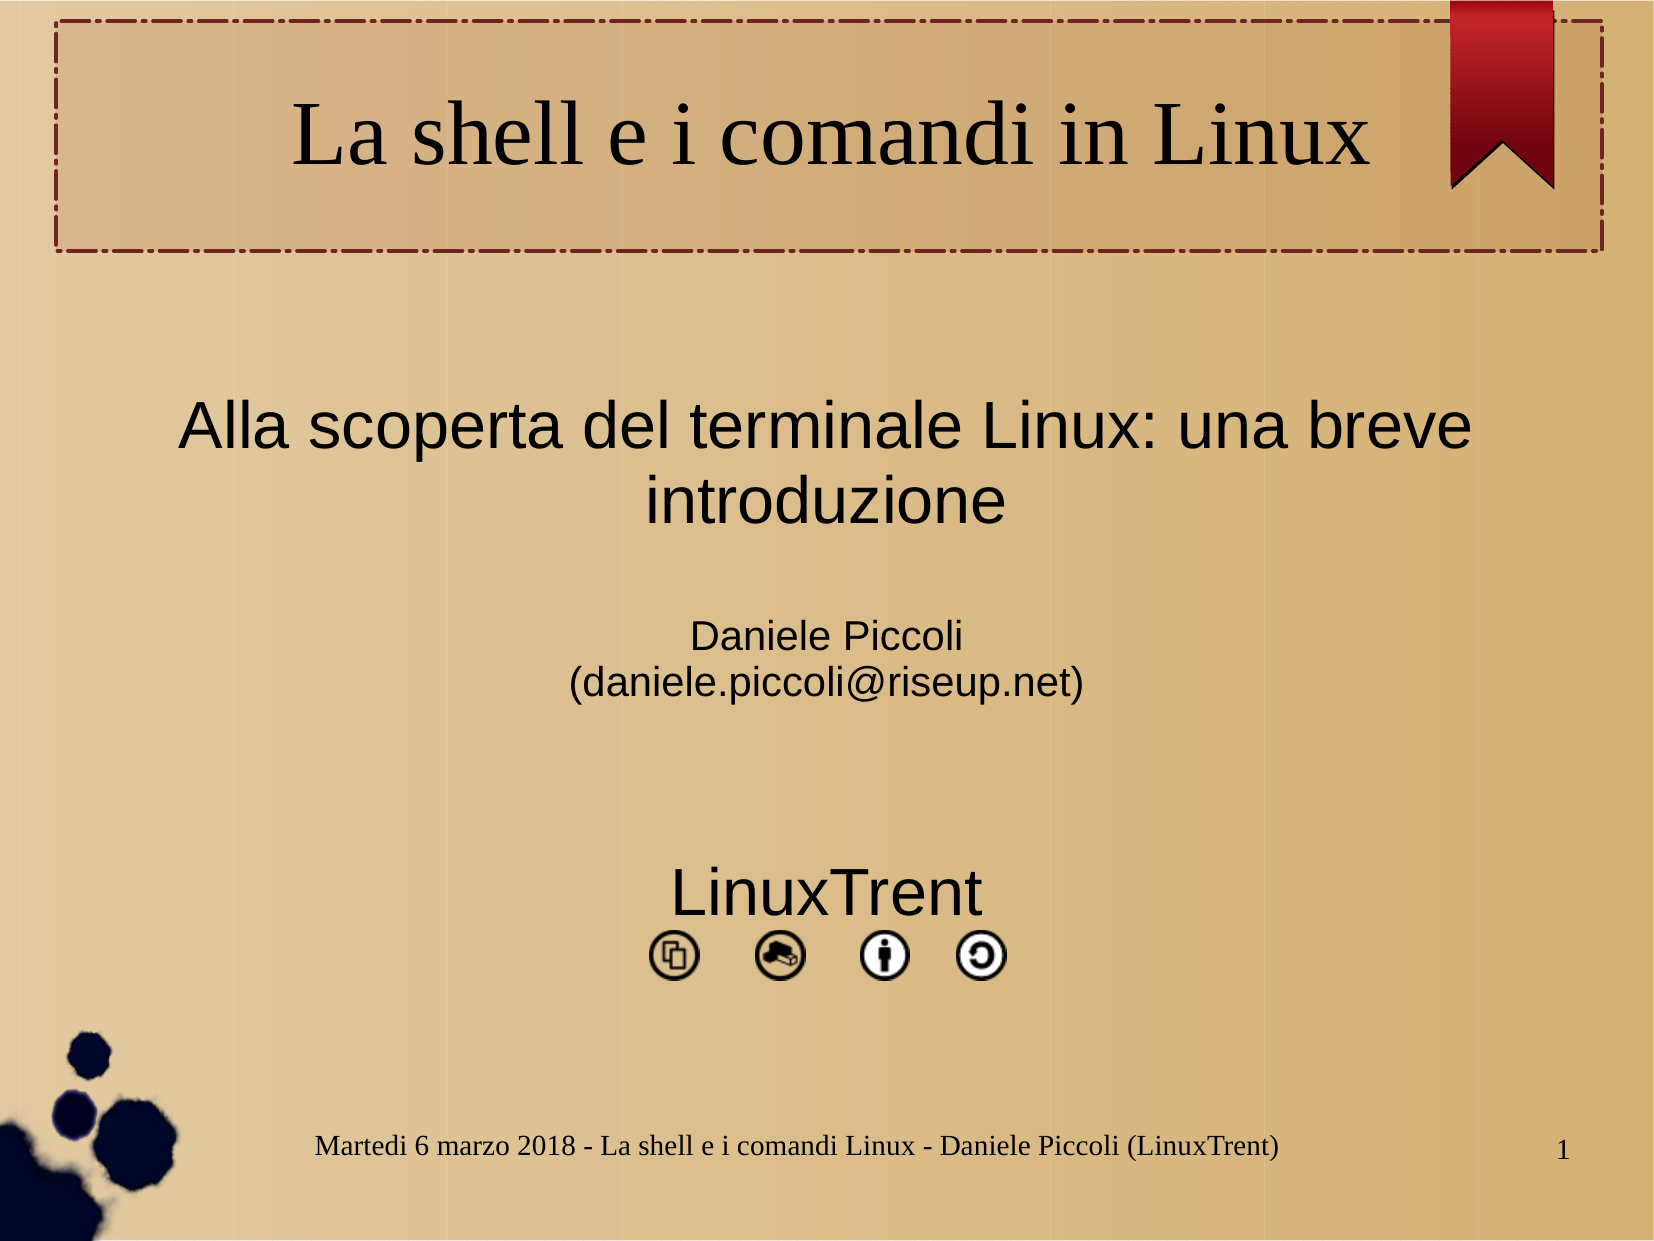

# La shell e i comandi in Linux
Alla scoperta del terminale Linux: una breve introduzione
Daniele Piccoli
(daniele.piccoli@riseup.net)
LinuxTrent
Martedi 6 marzo 2018 - La shell e i comandi Linux - Daniele Piccoli (LinuxTrent)
1